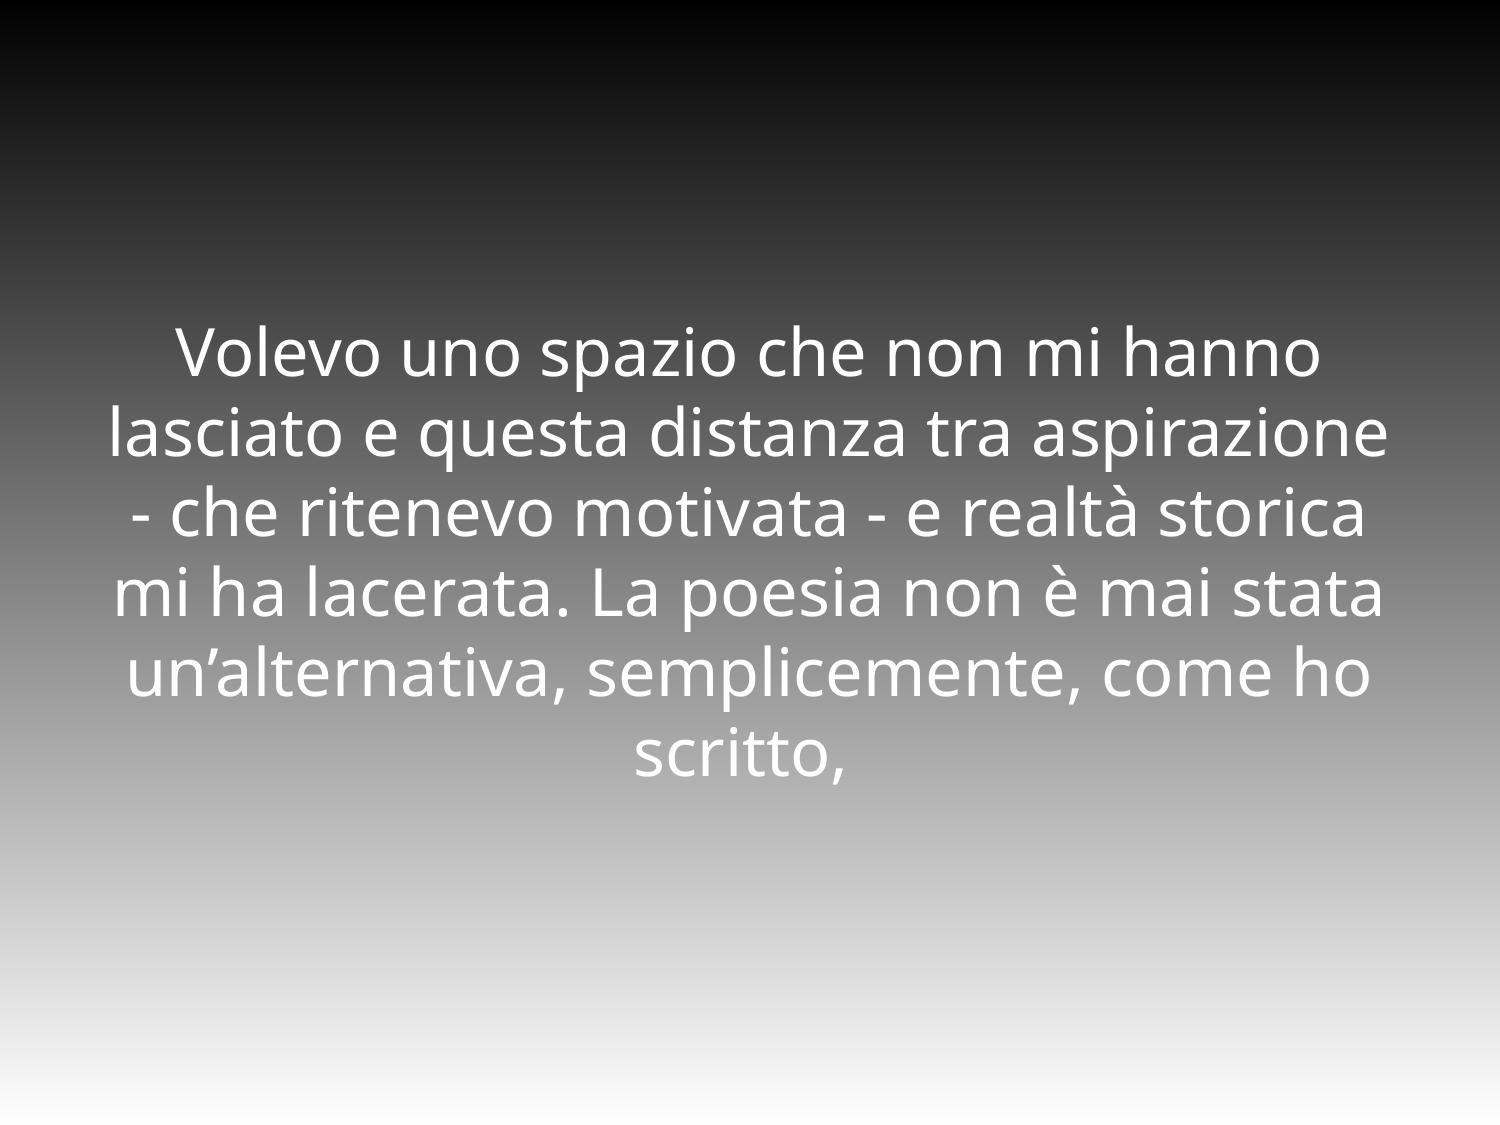

# Volevo uno spazio che non mi hanno lasciato e questa distanza tra aspirazione - che ritenevo motivata - e realtà storica mi ha lacerata. La poesia non è mai stata un’alternativa, semplicemente, come ho scritto,